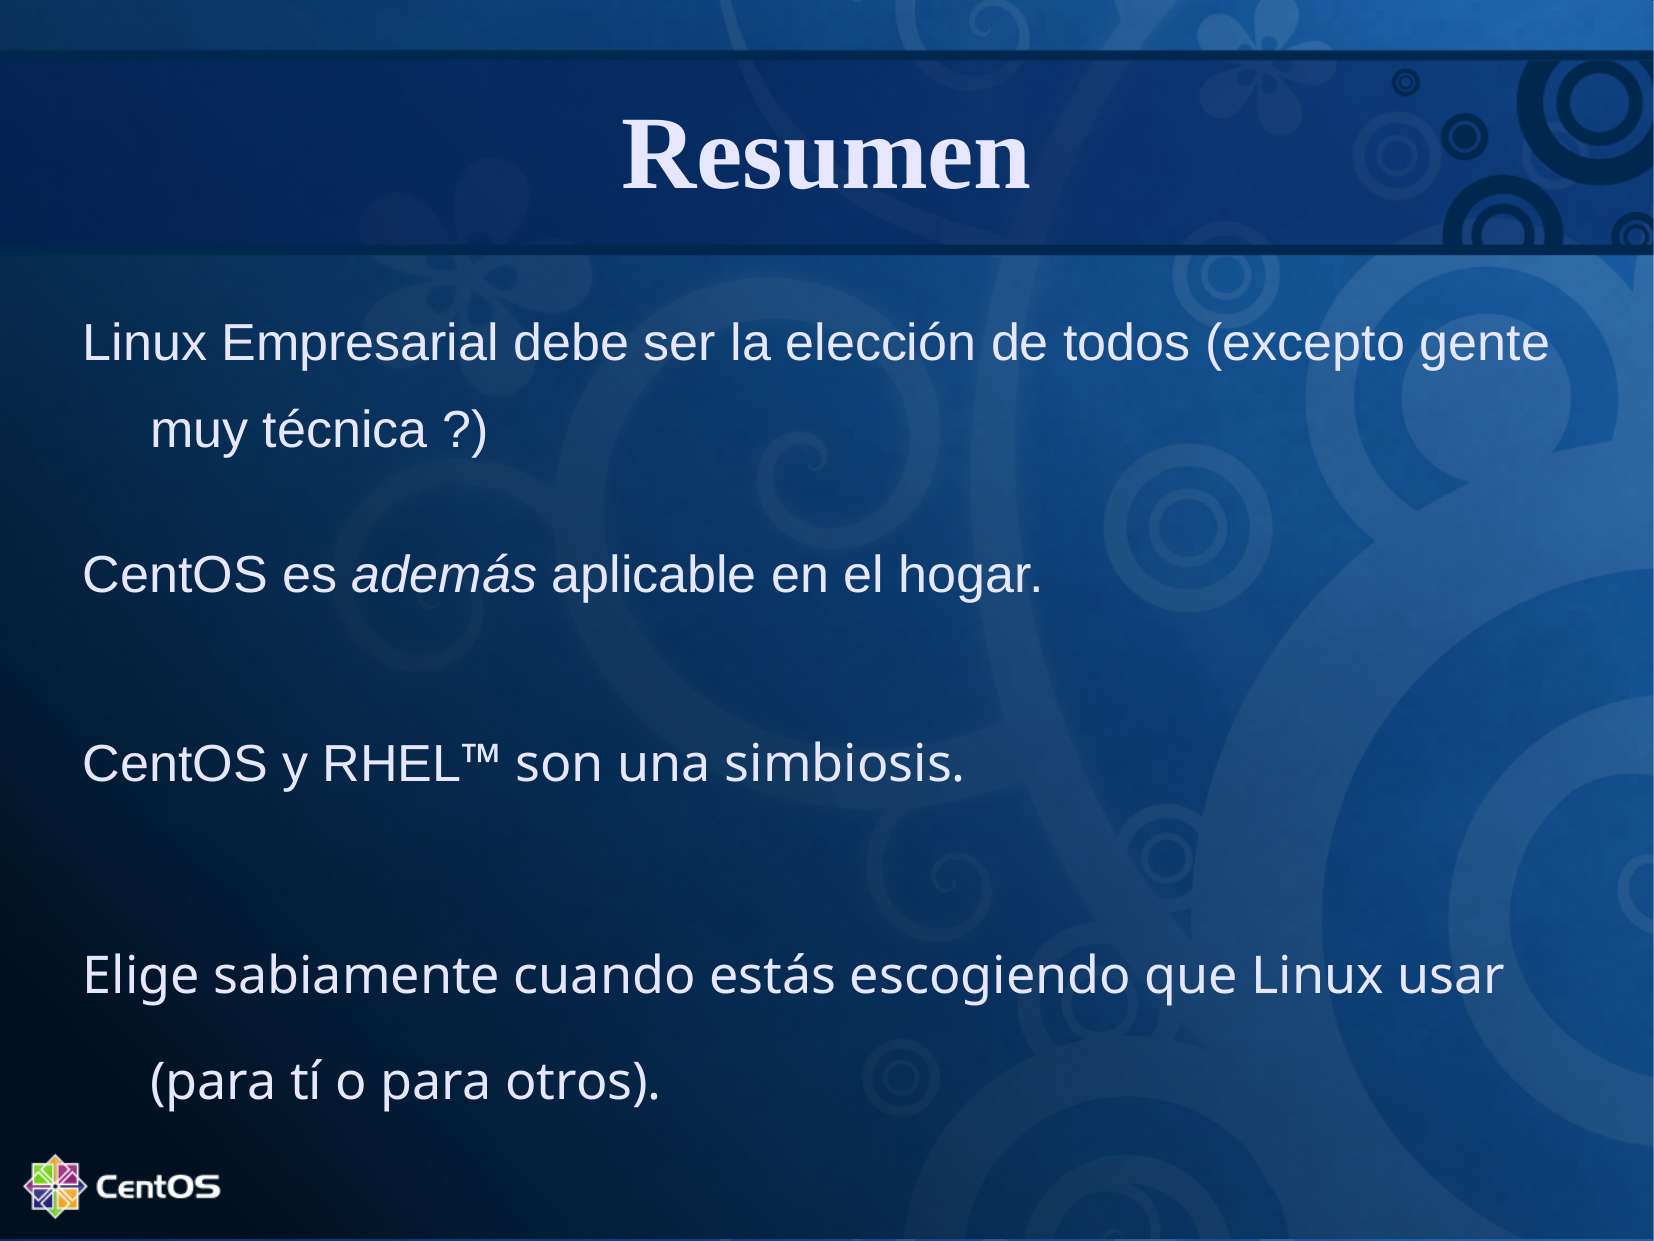

# Resumen
Linux Empresarial debe ser la elección de todos (excepto gente muy técnica ?)
CentOS es además aplicable en el hogar.
CentOS y RHEL™ son una simbiosis.
Elige sabiamente cuando estás escogiendo que Linux usar (para tí o para otros).